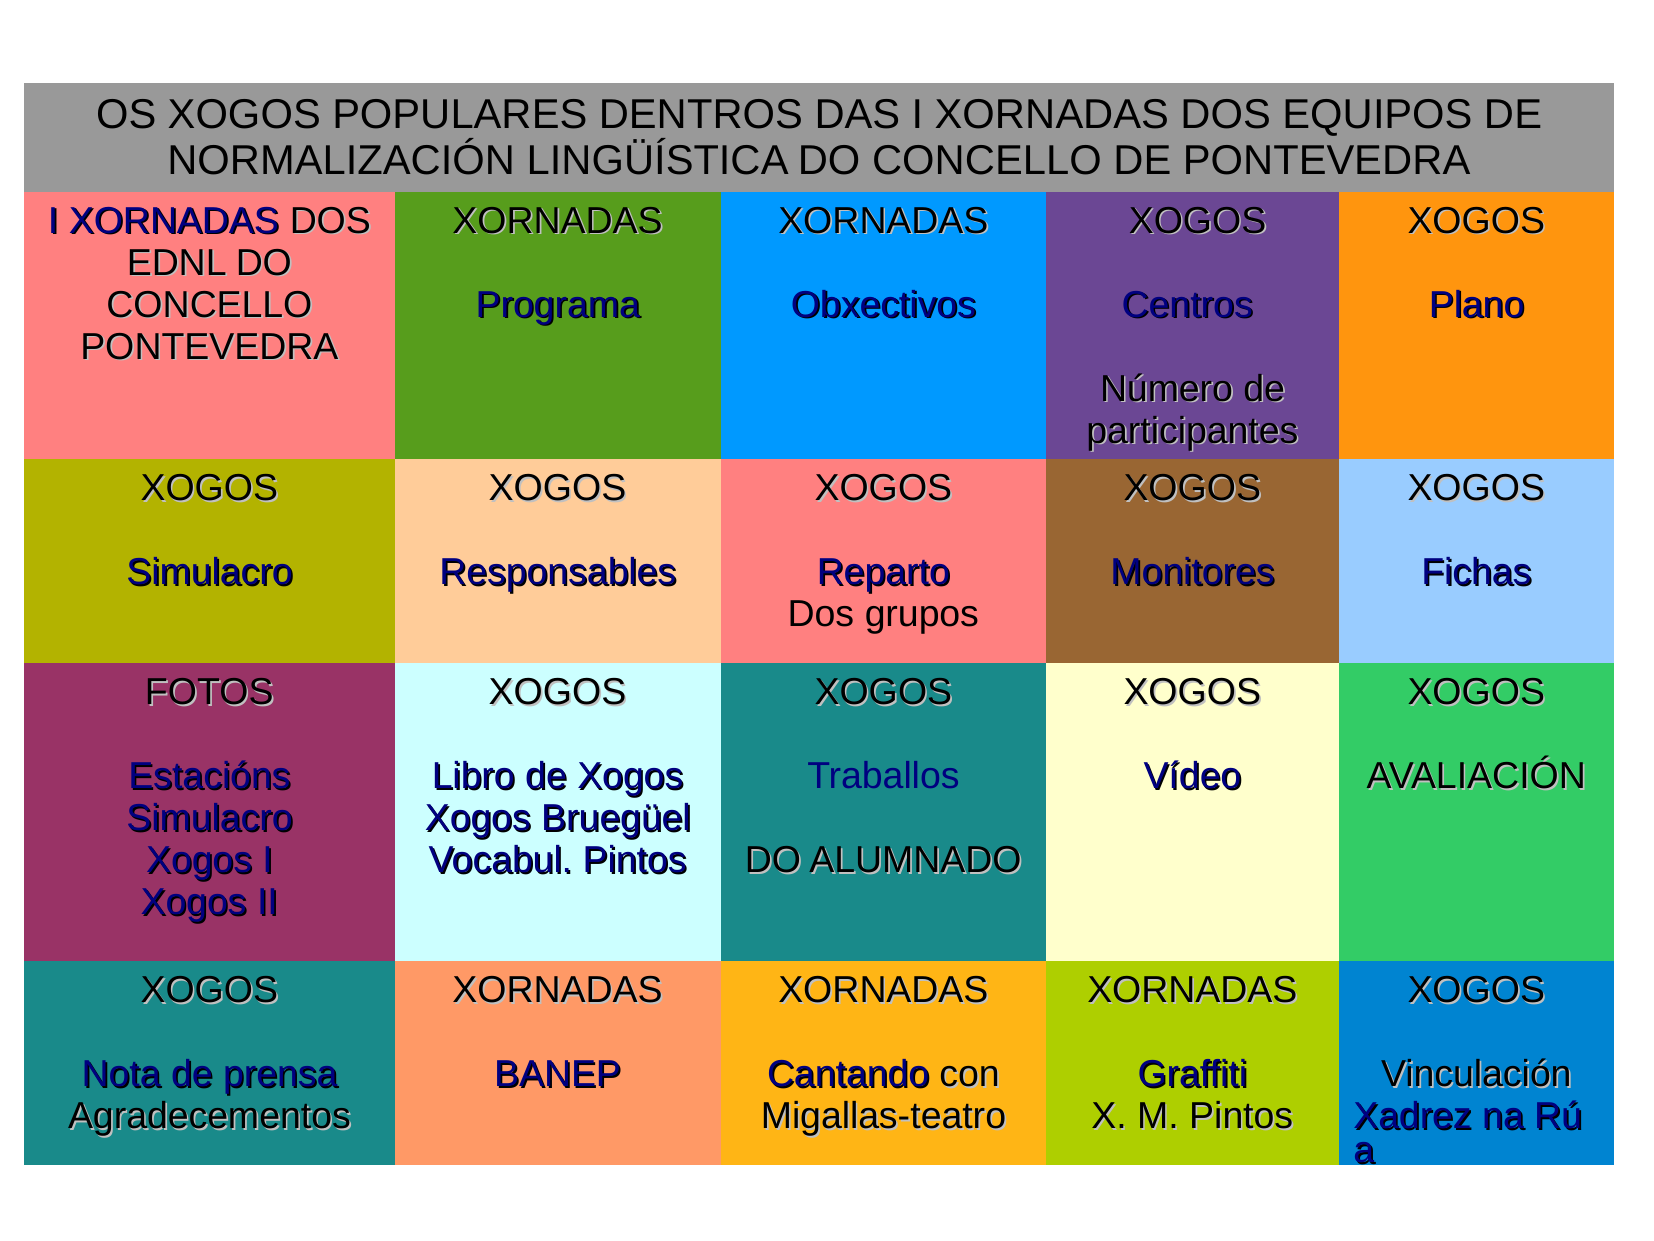

| OS XOGOS POPULARES DENTROS DAS I XORNADAS DOS EQUIPOS DE NORMALIZACIÓN LINGÜÍSTICA DO CONCELLO DE PONTEVEDRA | | | | |
| --- | --- | --- | --- | --- |
| I XORNADAS DOS EDNL DO CONCELLO PONTEVEDRA | XORNADAS Programa | XORNADAS Obxectivos | XOGOS Centros Número de participantes | XOGOS Plano |
| XOGOS Simulacro | XOGOS Responsables | XOGOS Reparto Dos grupos | XOGOS Monitores | XOGOS Fichas |
| FOTOS Estacións Simulacro Xogos I Xogos II | XOGOS Libro de Xogos Xogos Bruegüel Vocabul. Pintos | XOGOS Traballos DO ALUMNADO | XOGOS Vídeo | XOGOS AVALIACIÓN |
| XOGOS Nota de prensa Agradecementos | XORNADAS BANEP | XORNADAS Cantando con Migallas-teatro | XORNADAS Graffiti X. M. Pintos | XOGOS Vinculación Xadrez na Rúa |